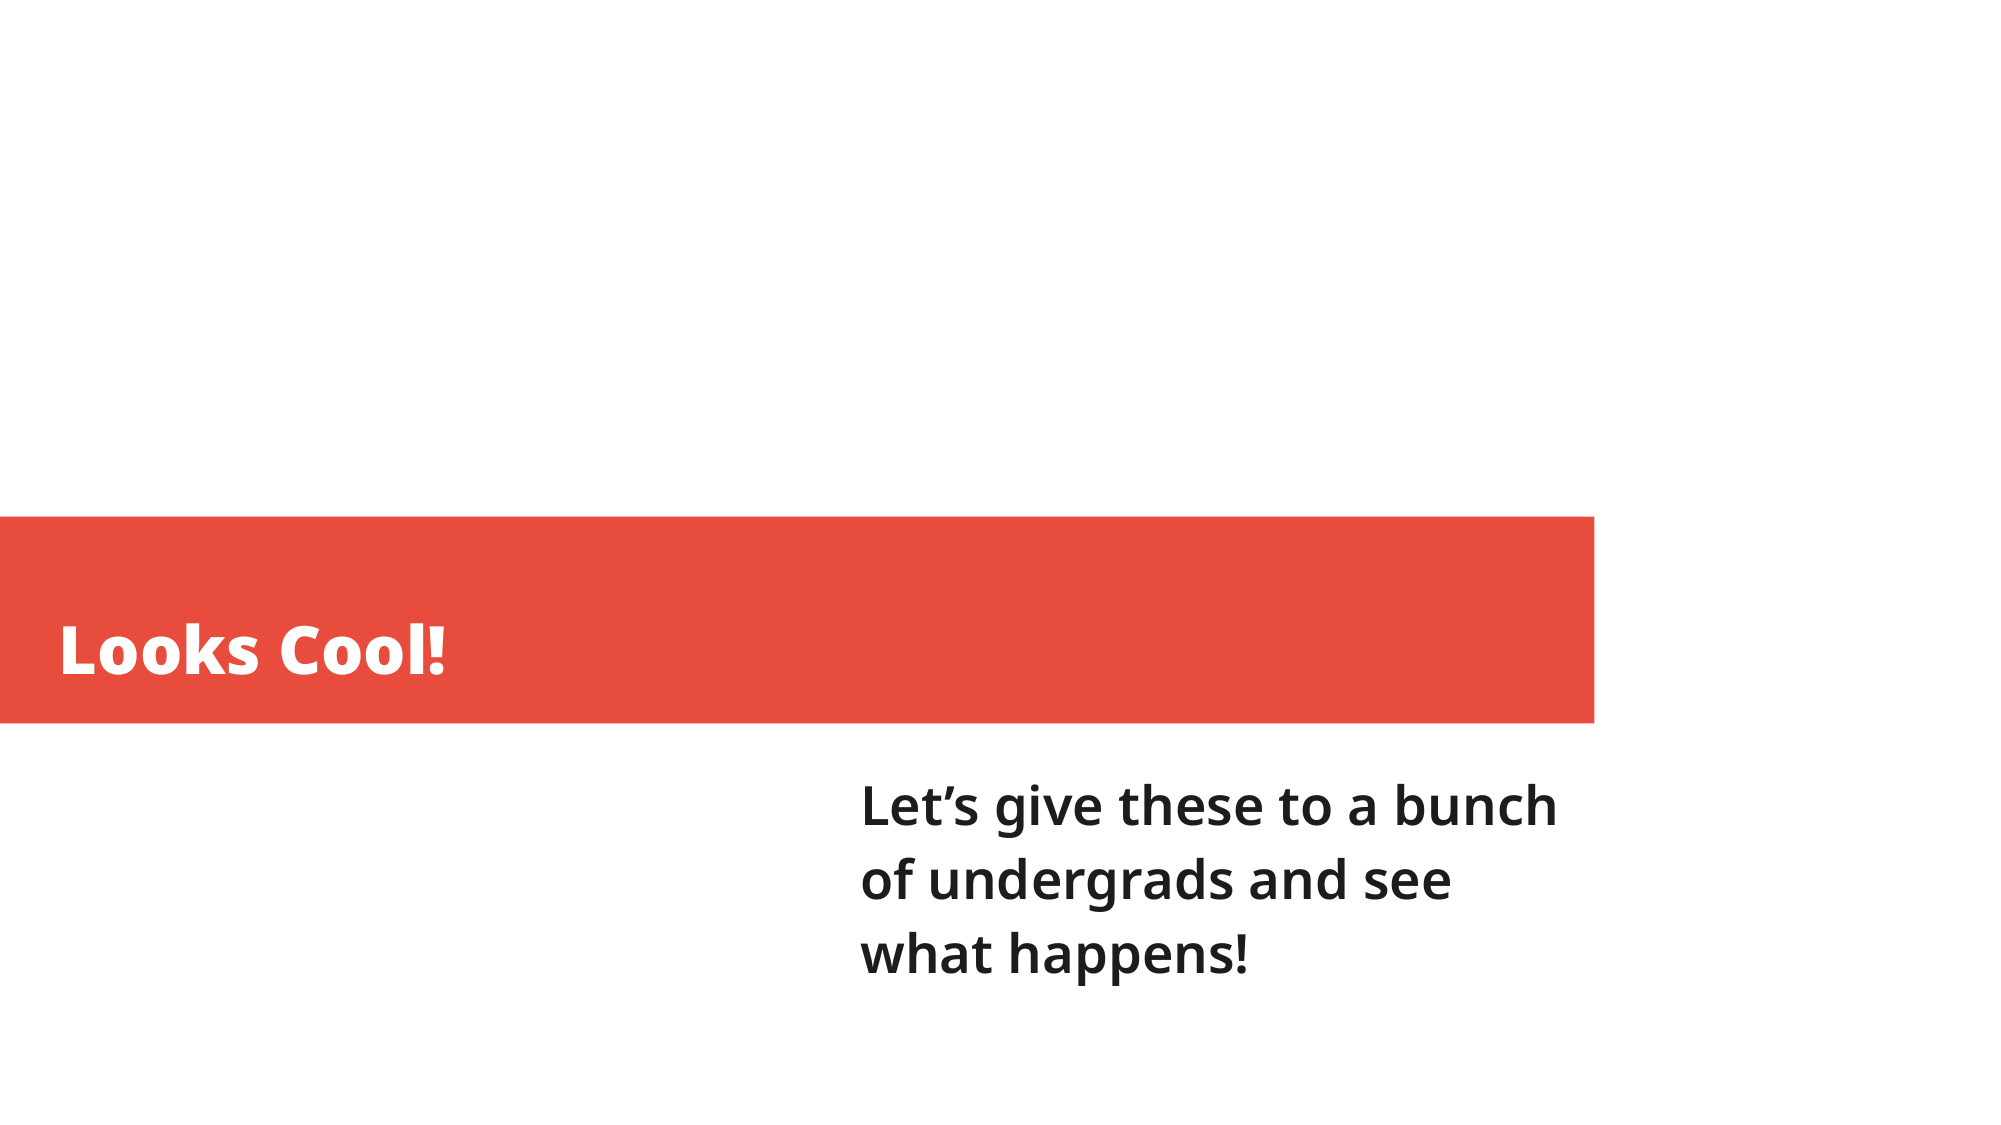

# Looks Cool!
Let’s give these to a bunch of undergrads and see what happens!
9